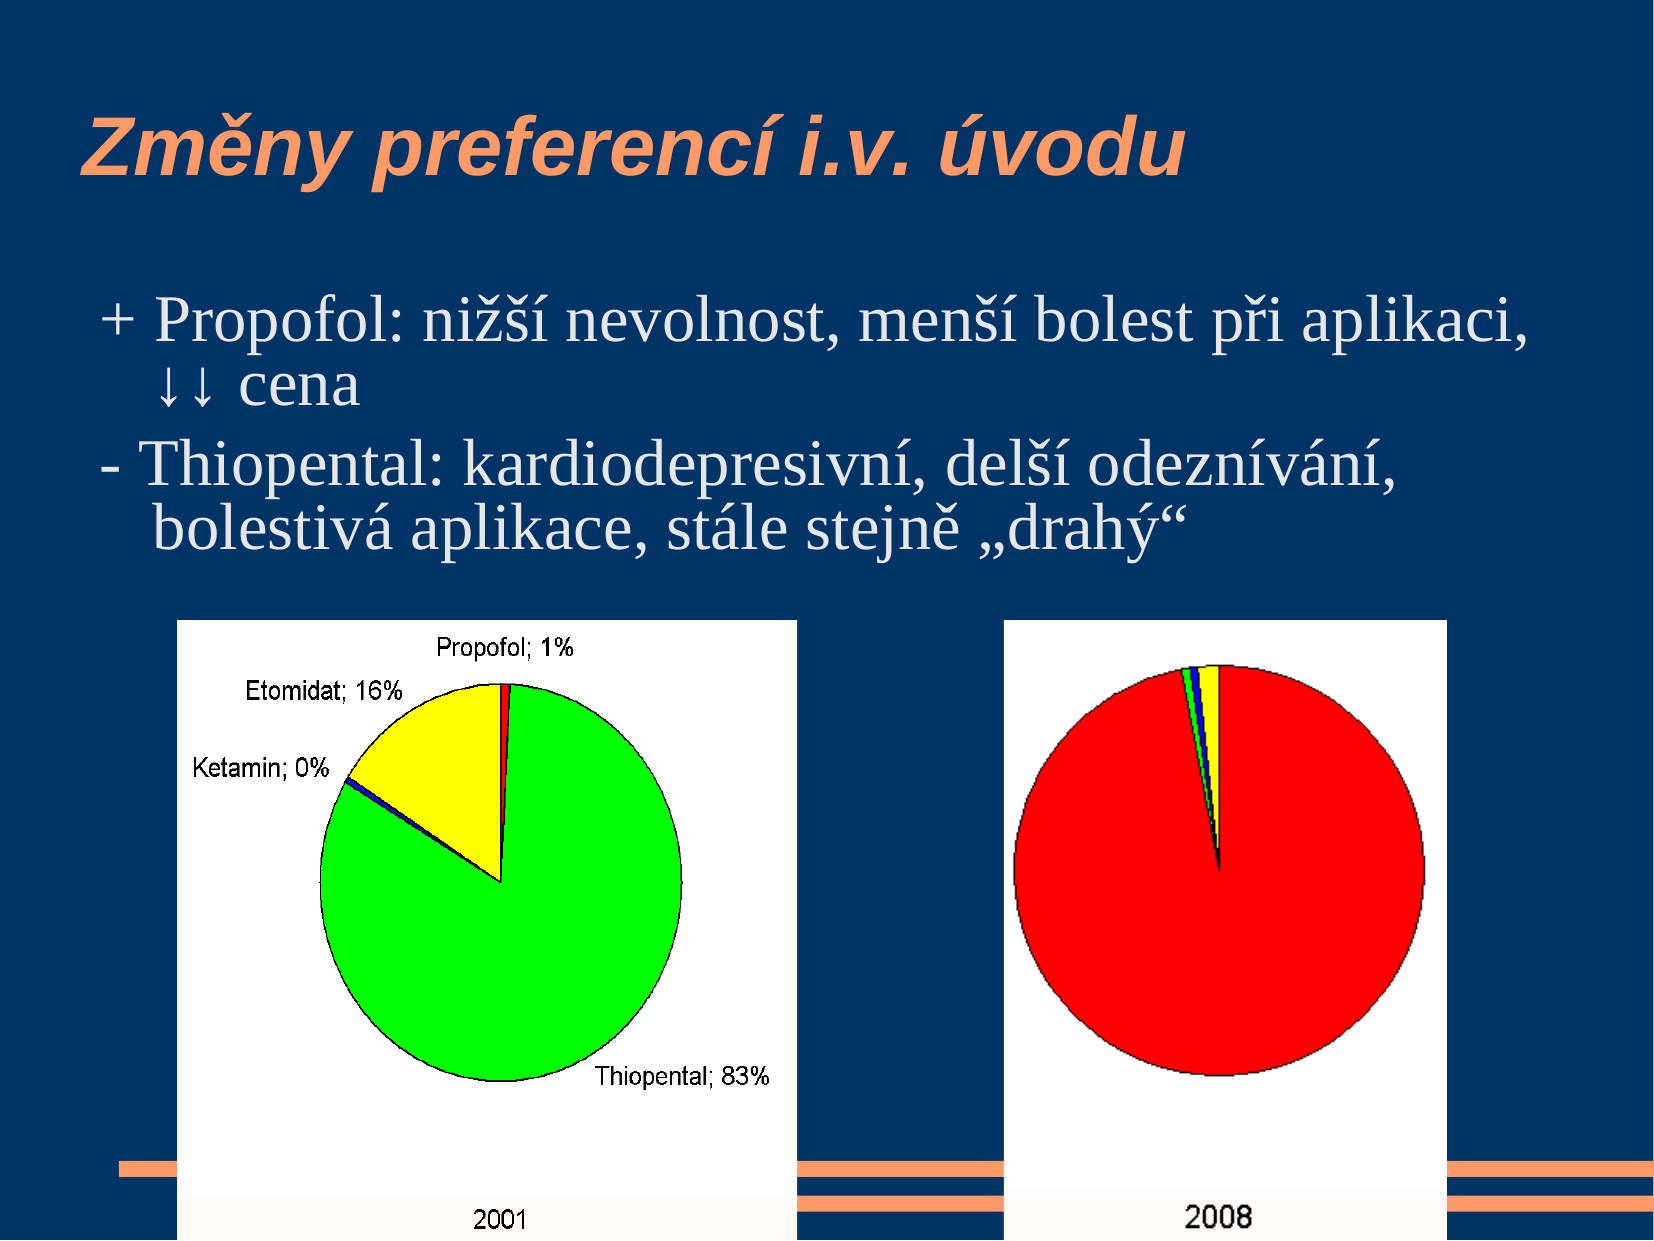

# Změny preferencí i.v. úvodu
+ Propofol: nižší nevolnost, menší bolest při aplikaci, ↓↓ cena
- Thiopental: kardiodepresivní, delší odeznívání, bolestivá aplikace, stále stejně „drahý“